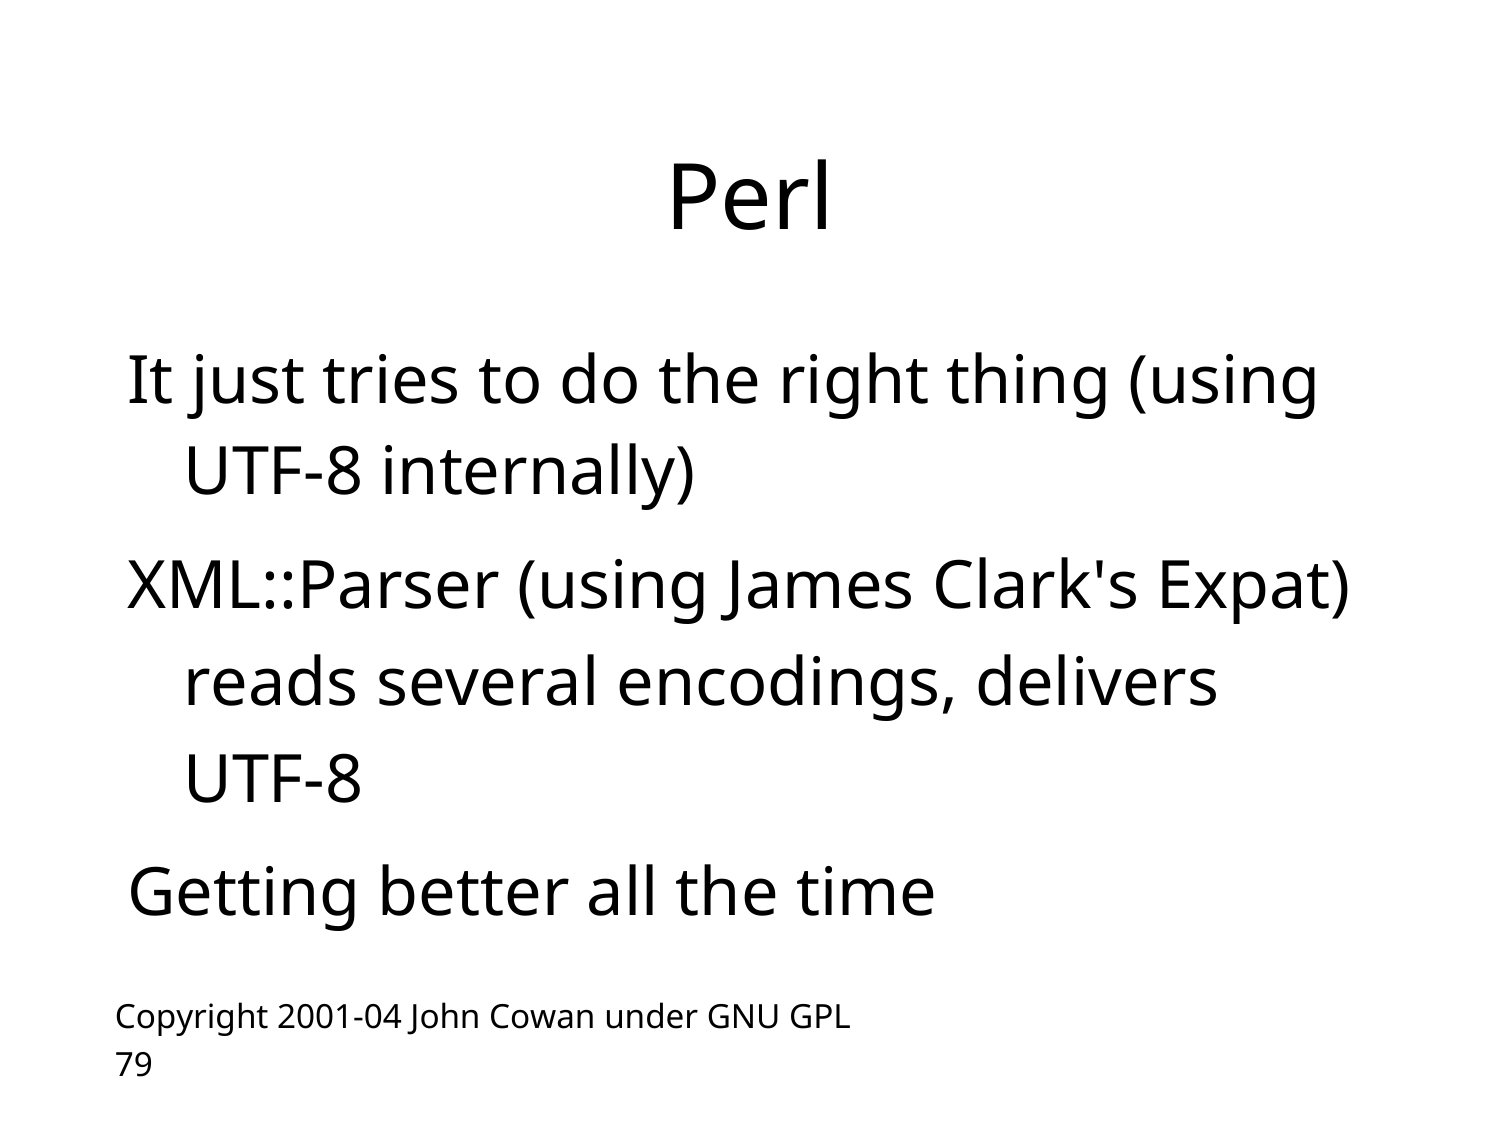

# Perl
It just tries to do the right thing (using UTF-8 internally)
XML::Parser (using James Clark's Expat) reads several encodings, delivers UTF-8
Getting better all the time